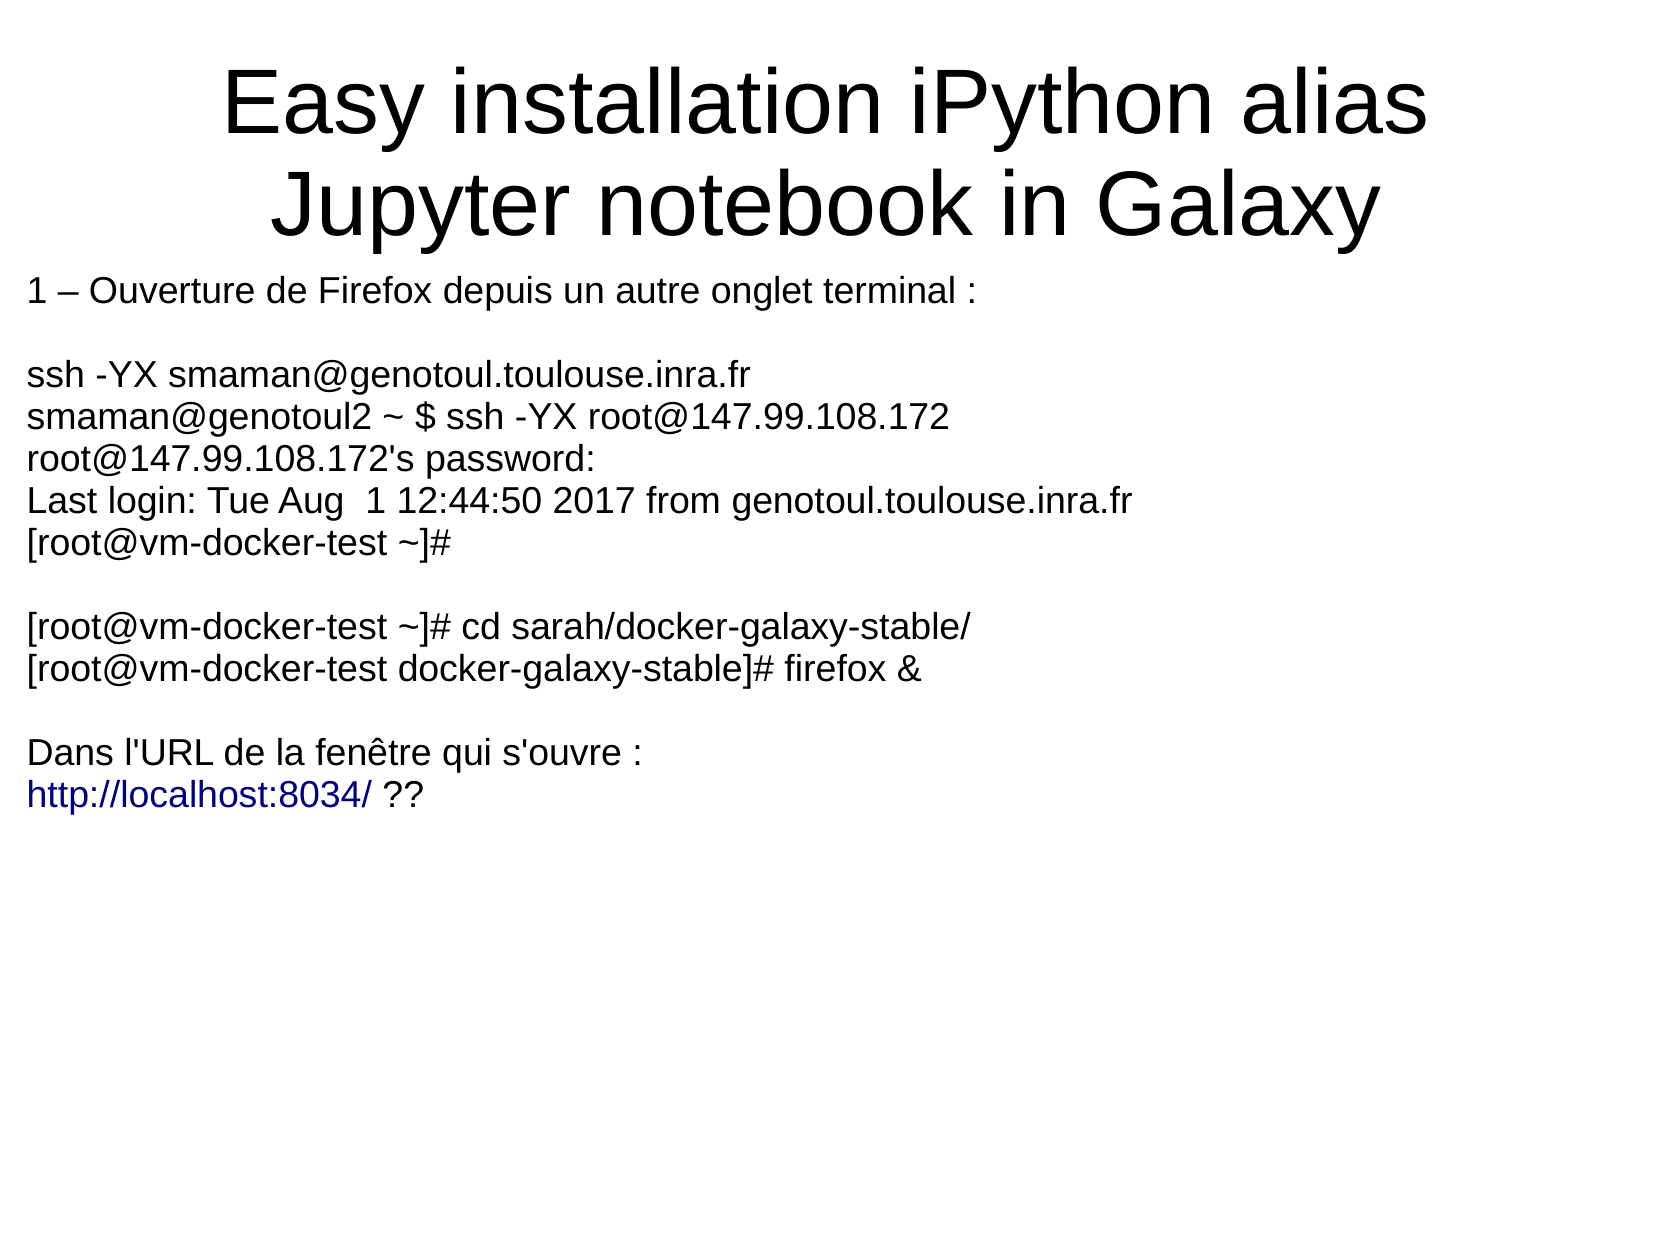

# Easy installation iPython alias Jupyter notebook in Galaxy
1 – Ouverture de Firefox depuis un autre onglet terminal :
ssh -YX smaman@genotoul.toulouse.inra.fr
smaman@genotoul2 ~ $ ssh -YX root@147.99.108.172
root@147.99.108.172's password:
Last login: Tue Aug 1 12:44:50 2017 from genotoul.toulouse.inra.fr
[root@vm-docker-test ~]#
[root@vm-docker-test ~]# cd sarah/docker-galaxy-stable/
[root@vm-docker-test docker-galaxy-stable]# firefox &
Dans l'URL de la fenêtre qui s'ouvre :
http://localhost:8034/ ??